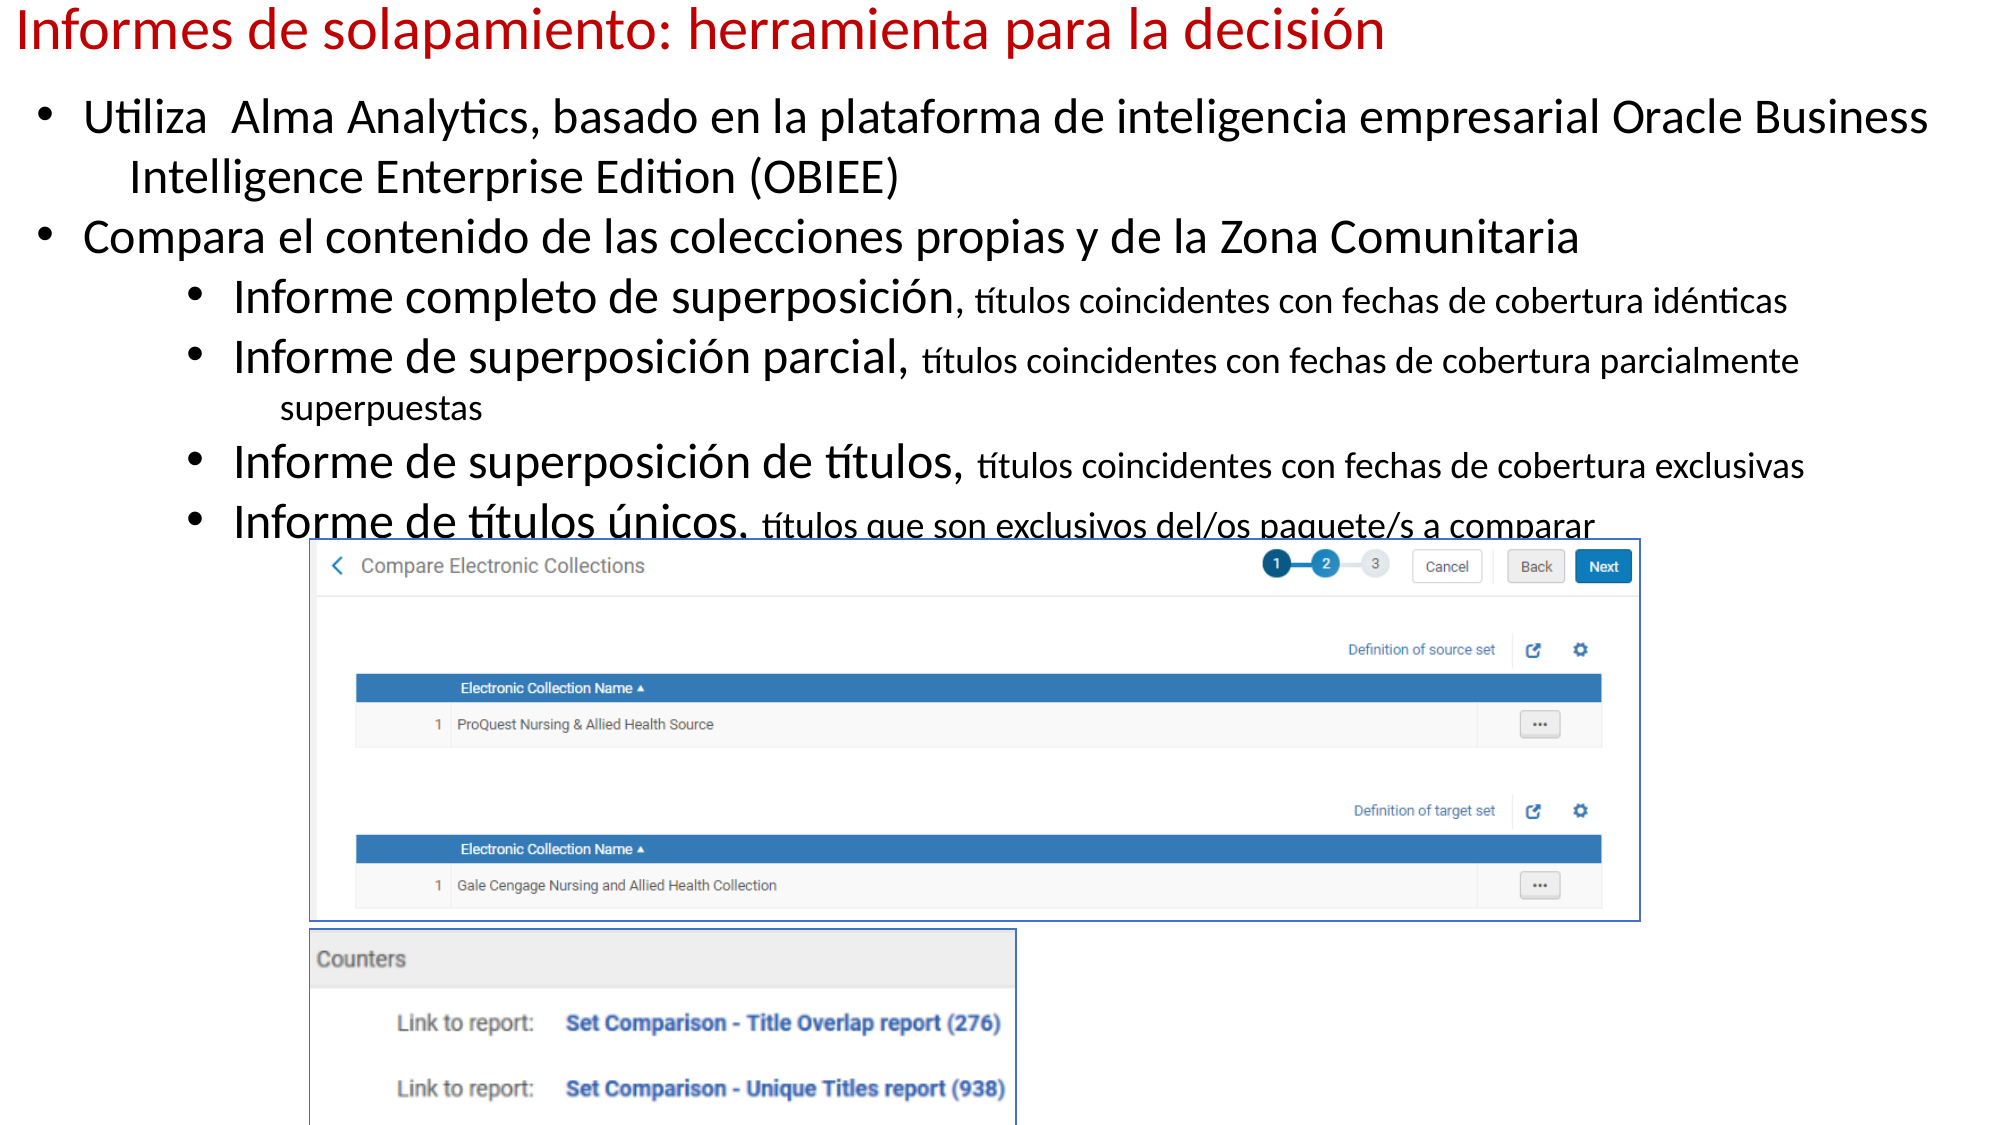

# Informes de solapamiento: herramienta para la decisión
Utiliza  Alma Analytics, basado en la plataforma de inteligencia empresarial Oracle Business Intelligence Enterprise Edition (OBIEE)
Compara el contenido de las colecciones propias y de la Zona Comunitaria
Informe completo de superposición, títulos coincidentes con fechas de cobertura idénticas
Informe de superposición parcial, títulos coincidentes con fechas de cobertura parcialmente superpuestas
Informe de superposición de títulos, títulos coincidentes con fechas de cobertura exclusivas
Informe de títulos únicos, títulos que son exclusivos del/os paquete/s a comparar